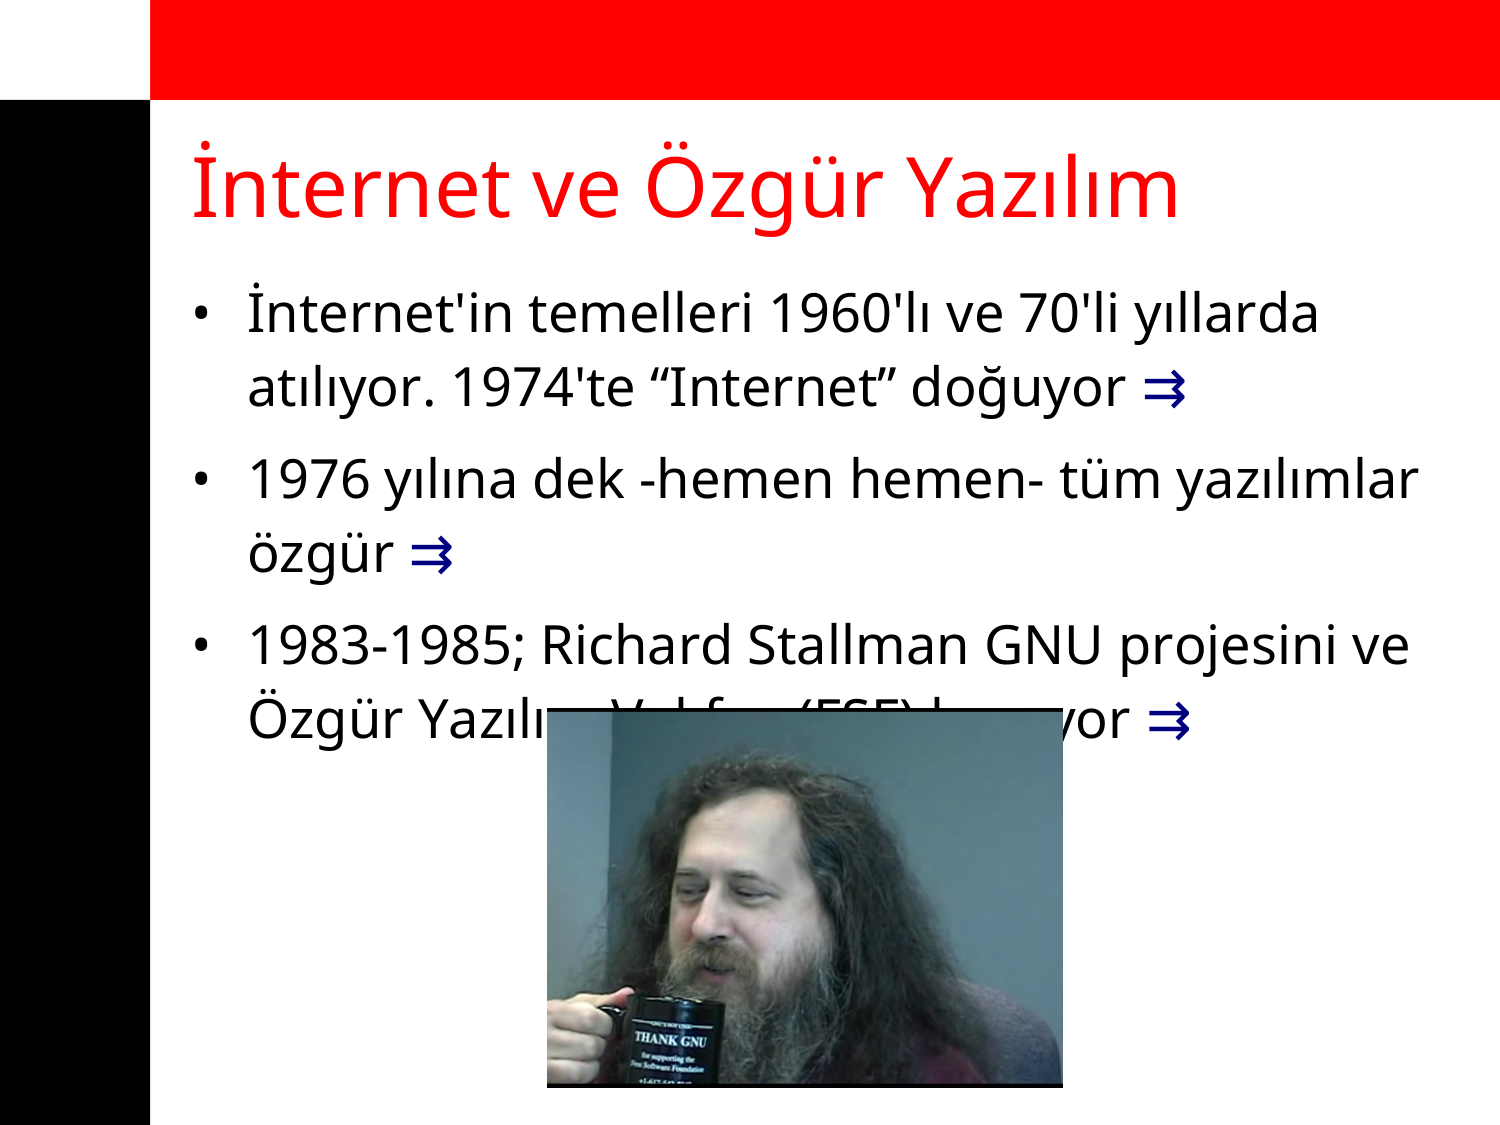

# İnternet ve Özgür Yazılım
İnternet'in temelleri 1960'lı ve 70'li yıllarda atılıyor. 1974'te “Internet” doğuyor ⇉
1976 yılına dek -hemen hemen- tüm yazılımlar özgür ⇉
1983-1985; Richard Stallman GNU projesini ve Özgür Yazılım Vakfını (FSF) kuruyor ⇉